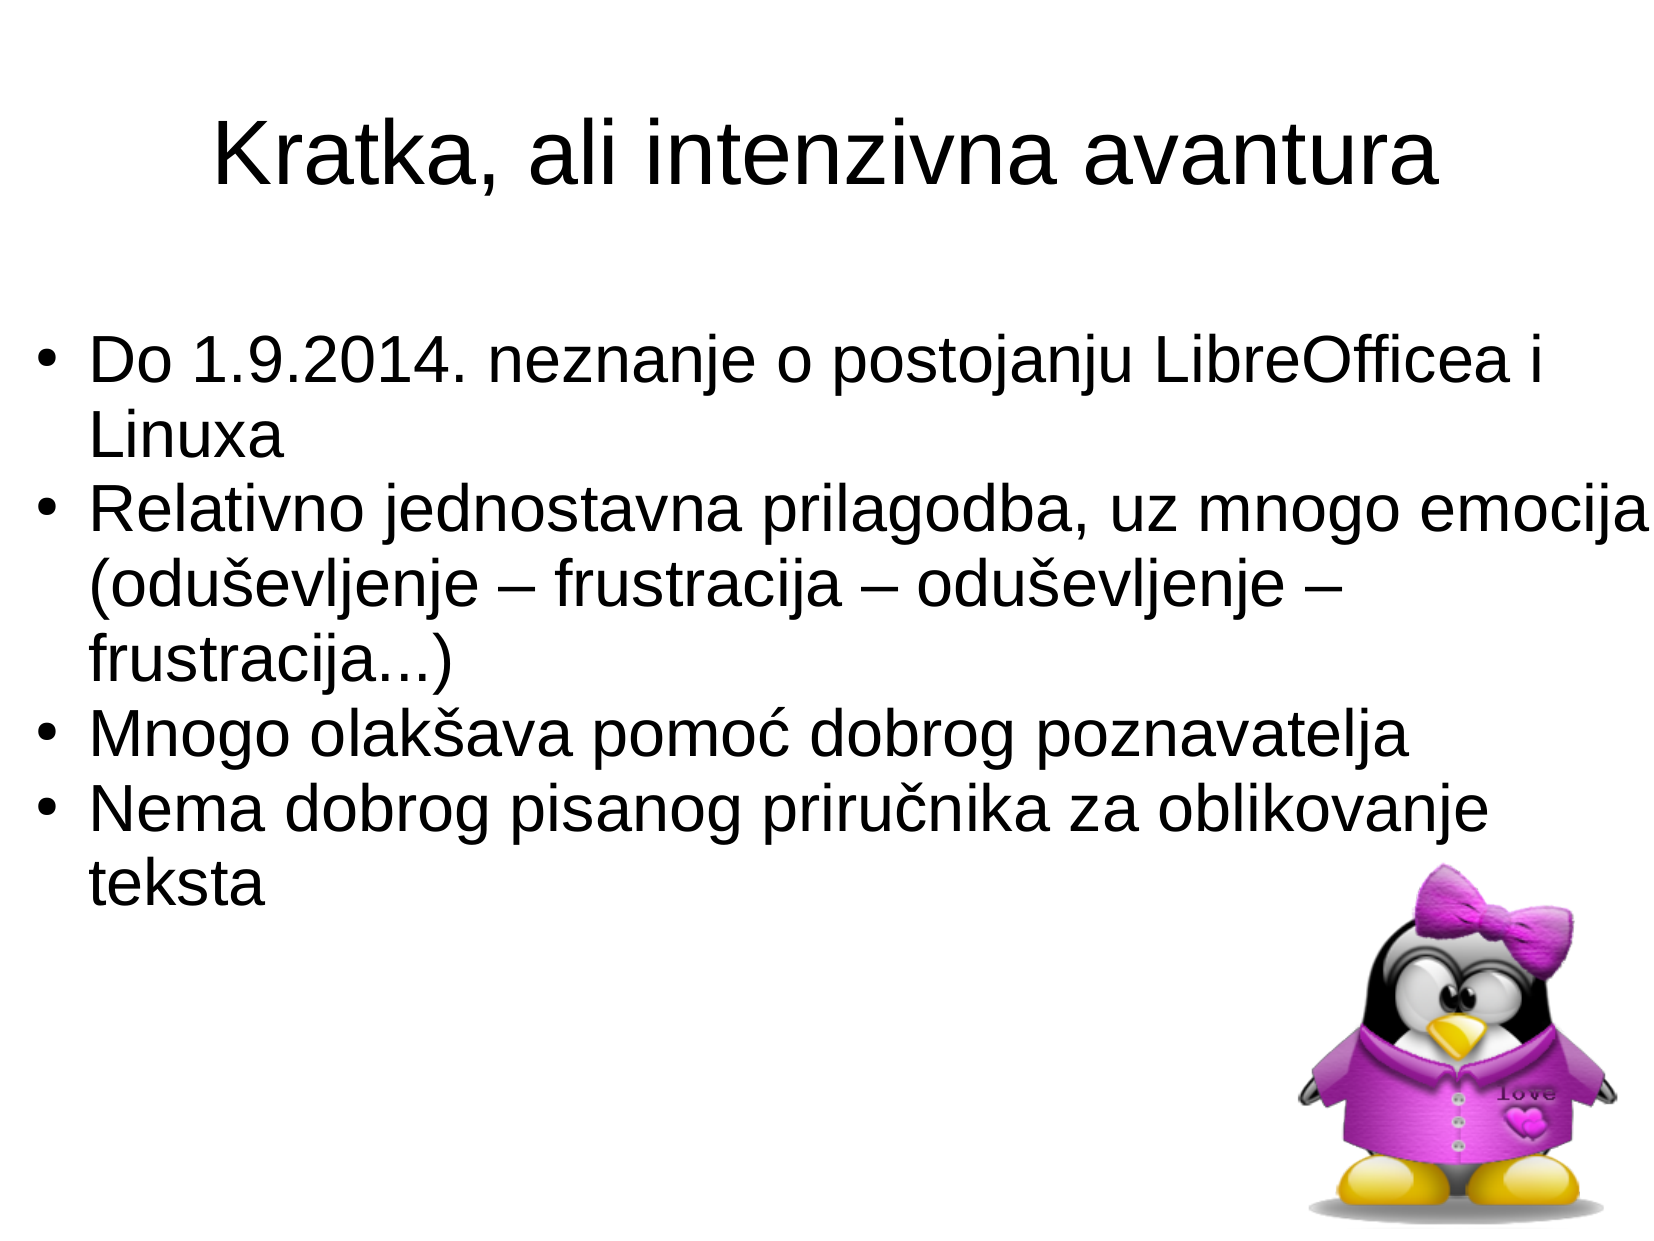

# Kratka, ali intenzivna avantura
Do 1.9.2014. neznanje o postojanju LibreOfficea i Linuxa
Relativno jednostavna prilagodba, uz mnogo emocija (oduševljenje – frustracija – oduševljenje – frustracija...)
Mnogo olakšava pomoć dobrog poznavatelja
Nema dobrog pisanog priručnika za oblikovanje teksta